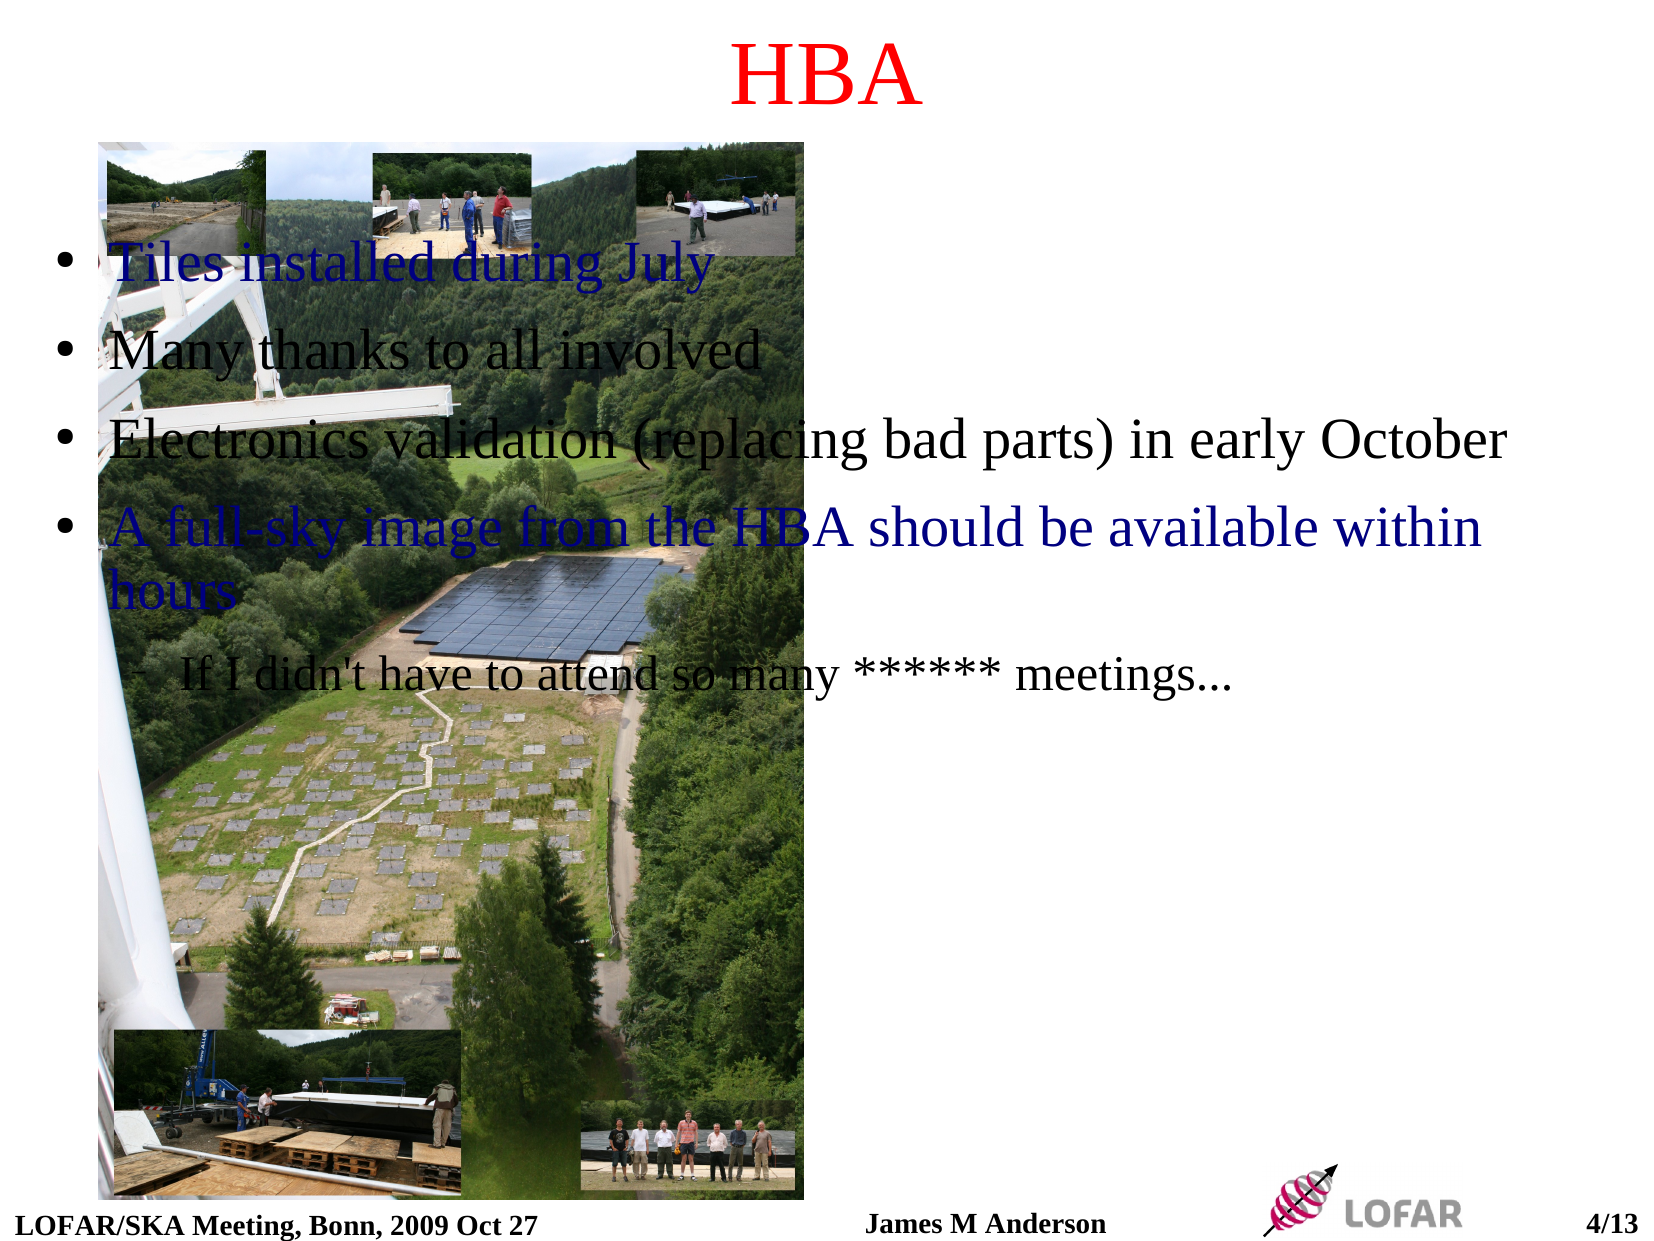

# HBA
Tiles installed during July
Many thanks to all involved
Electronics validation (replacing bad parts) in early October
A full-sky image from the HBA should be available within hours
If I didn't have to attend so many ****** meetings...